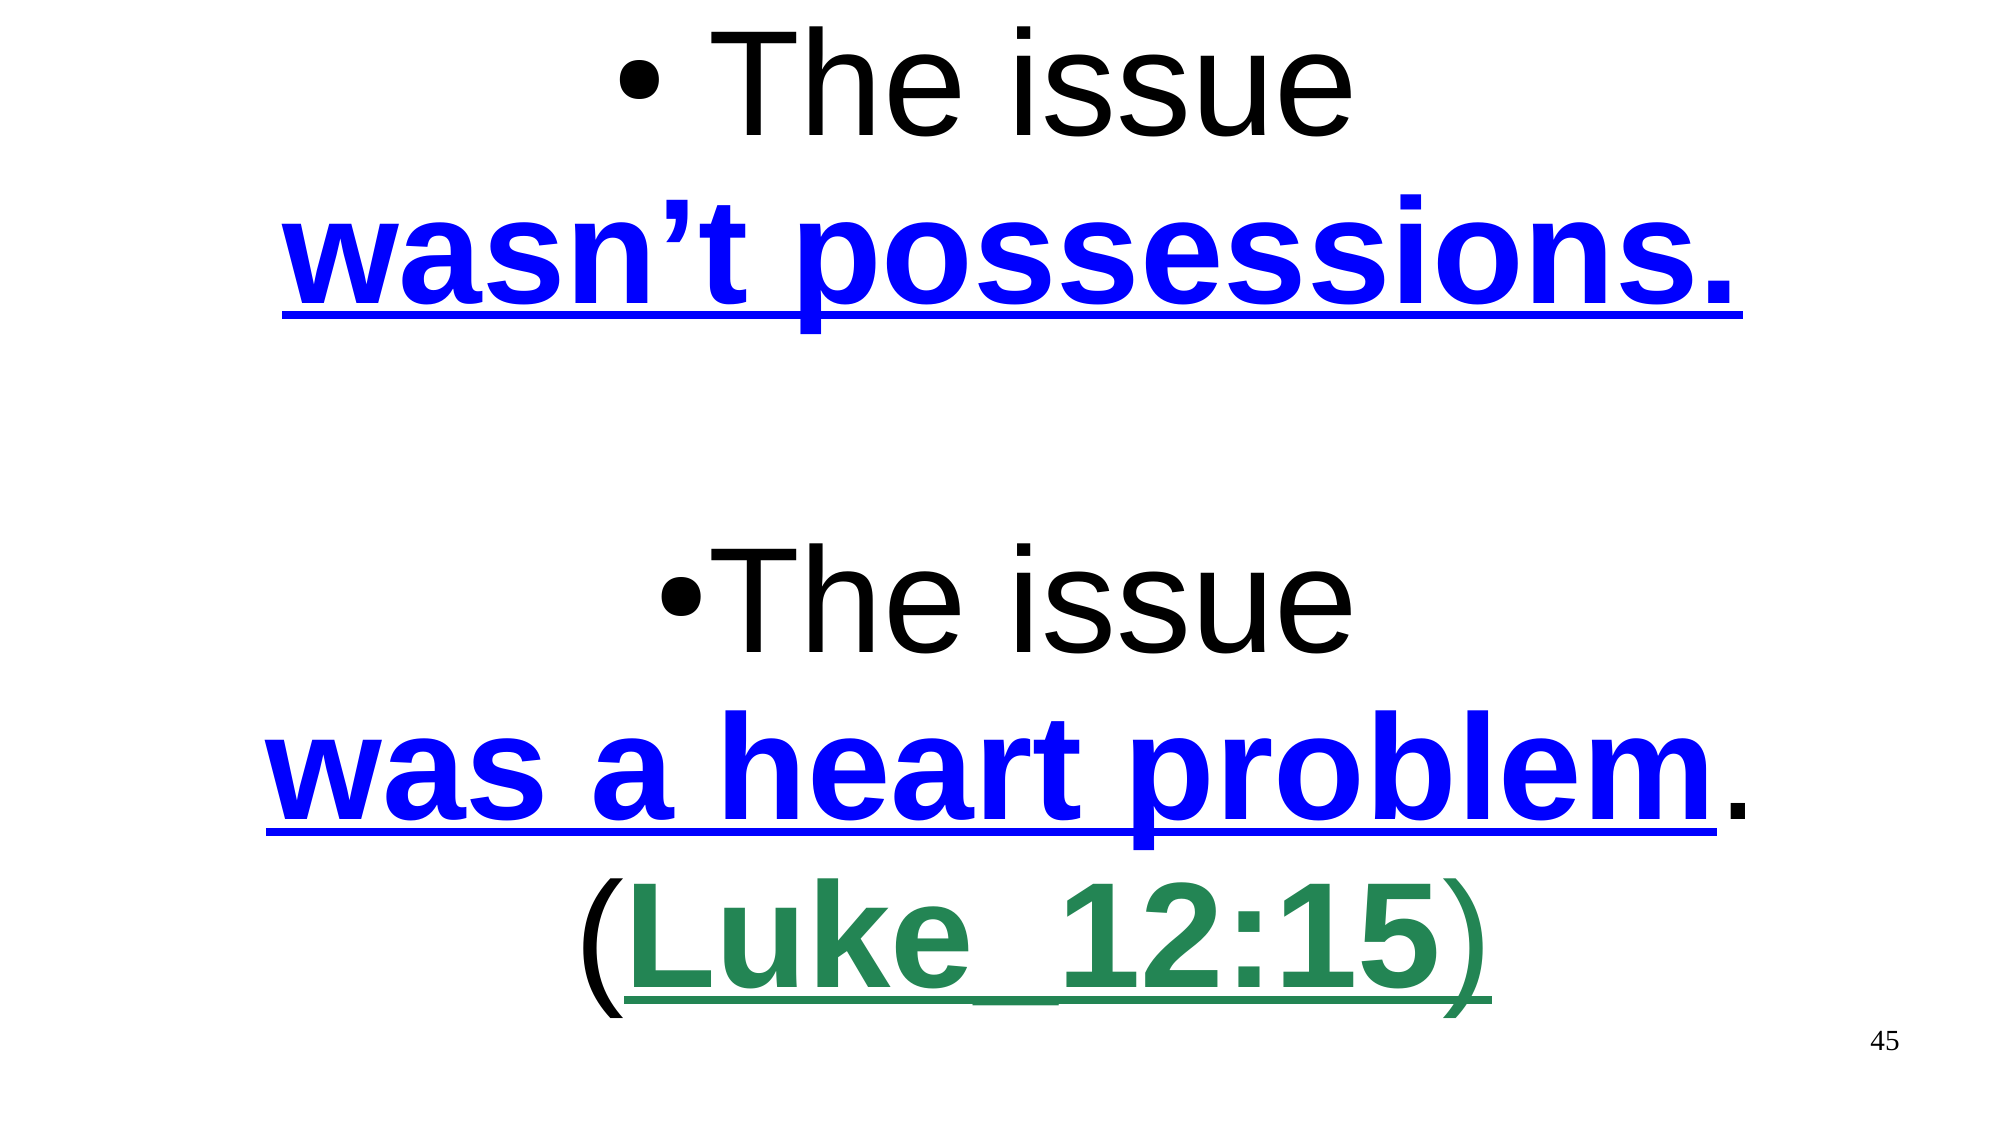

# The issue wasn’t possessions.
The issue
was a heart problem.
(Luke_12:15)
45